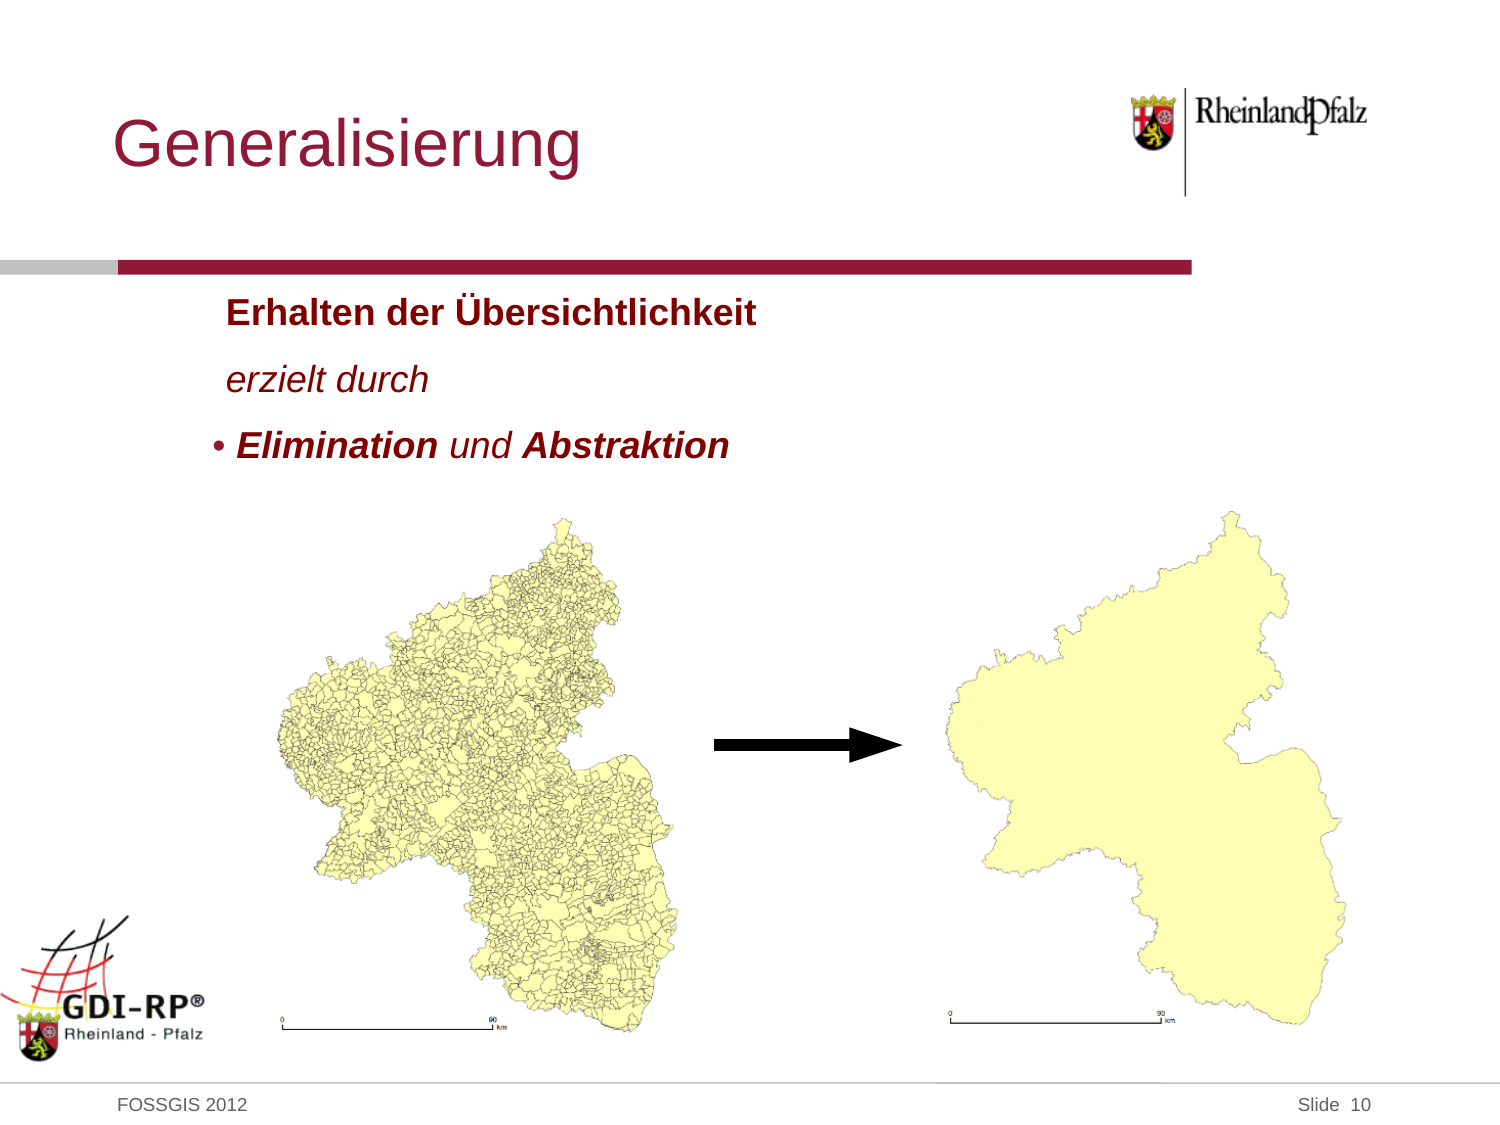

# Generalisierung
Erhalten der Übersichtlichkeit
erzielt durch
 Elimination und Abstraktion